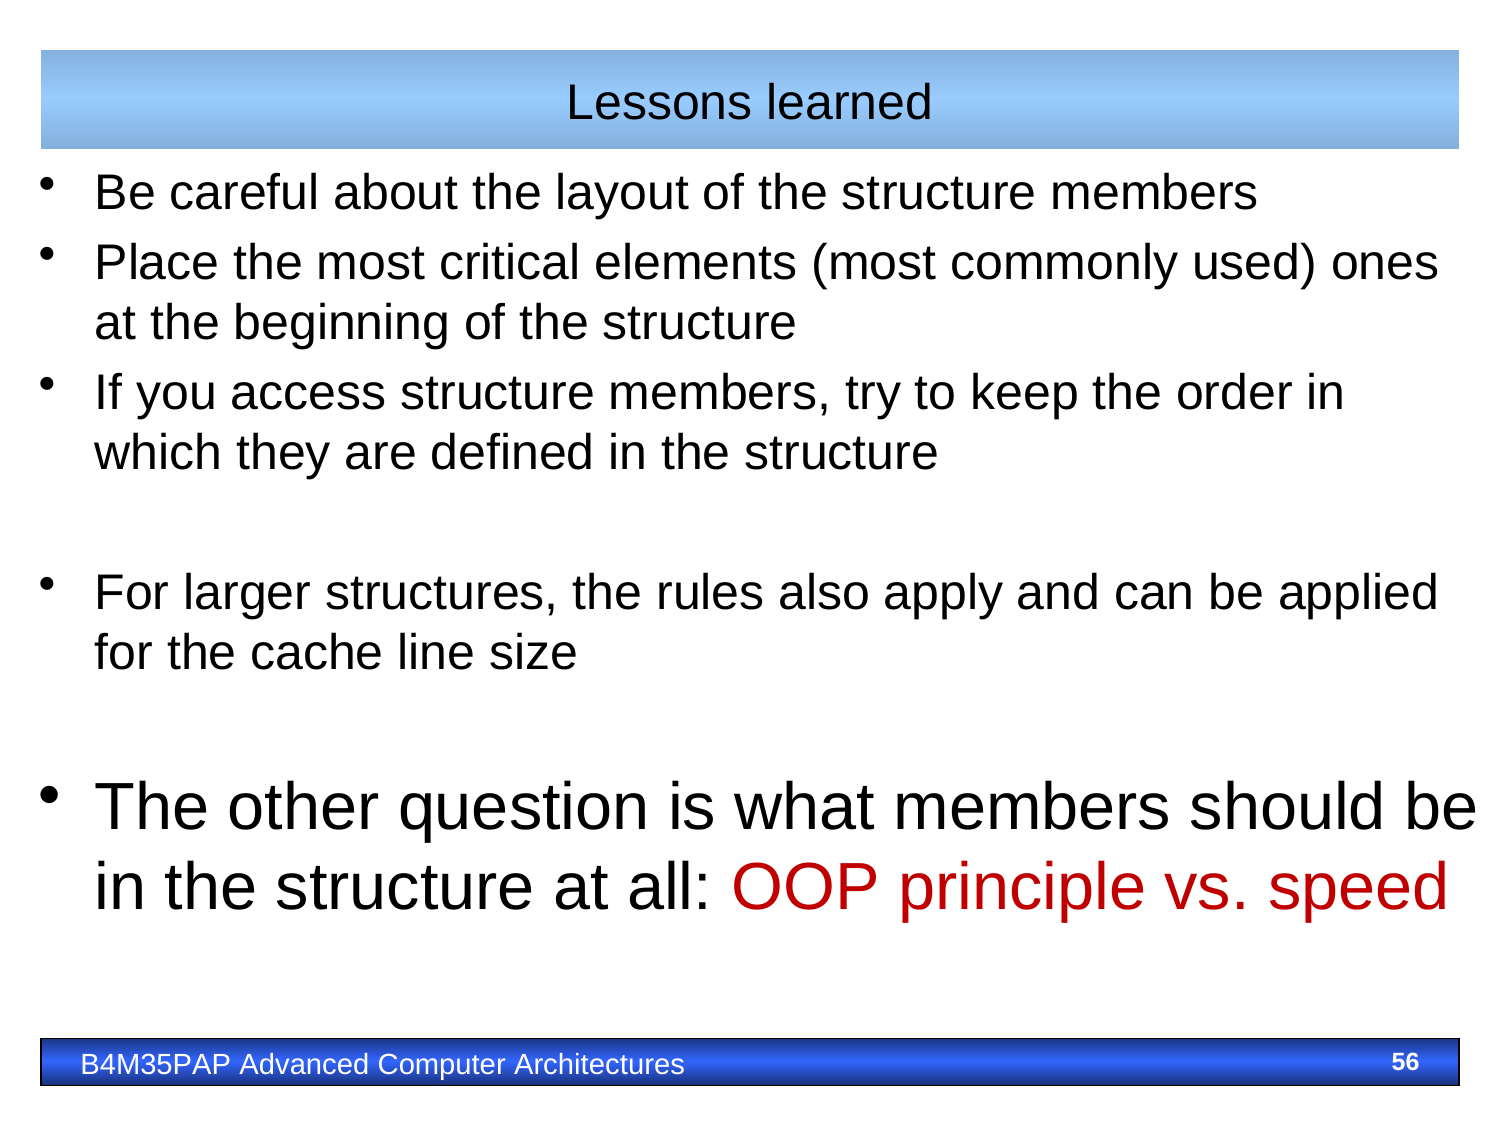

# Lessons learned
Be careful about the layout of the structure members
Place the most critical elements (most commonly used) ones at the beginning of the structure
If you access structure members, try to keep the order in which they are defined in the structure
For larger structures, the rules also apply and can be applied for the cache line size
The other question is what members should be in the structure at all: OOP principle vs. speed